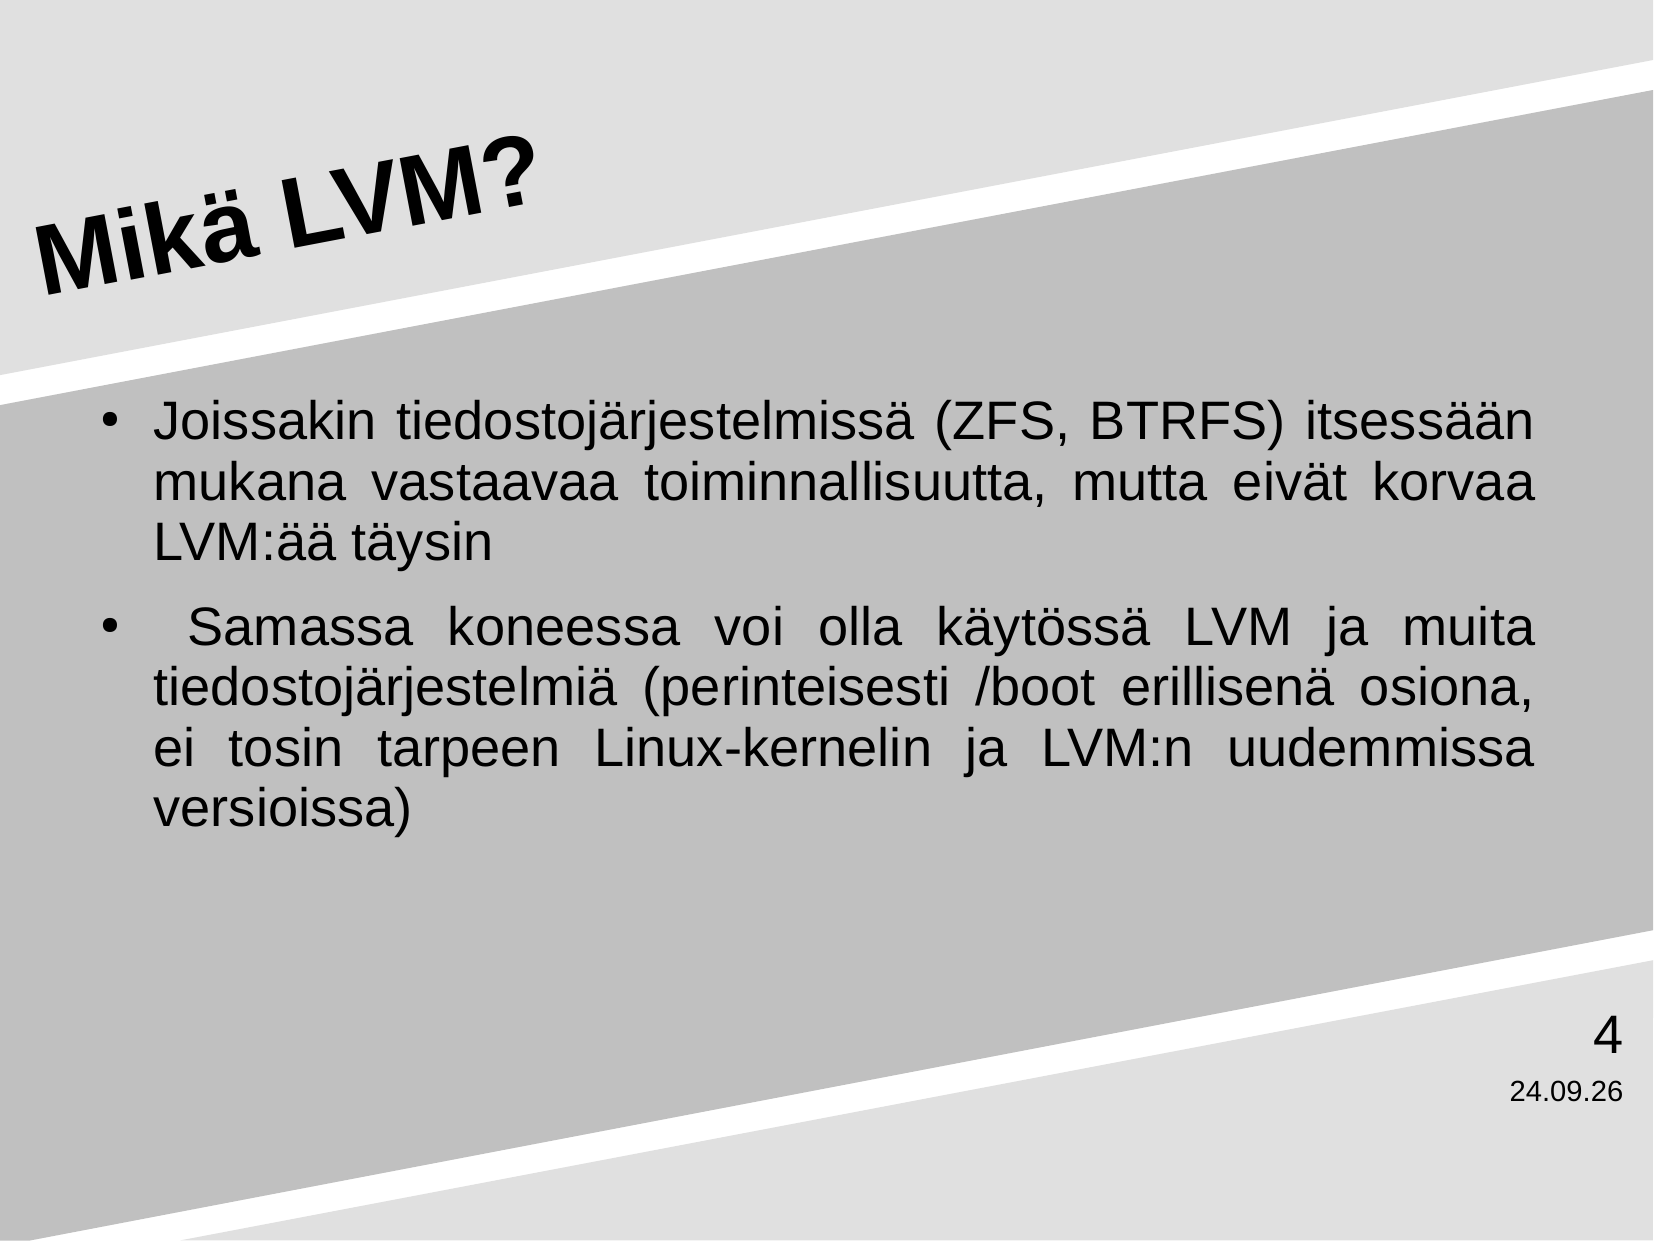

# Mikä LVM?
Joissakin tiedostojärjestelmissä (ZFS, BTRFS) itsessään mukana vastaavaa toiminnallisuutta, mutta eivät korvaa LVM:ää täysin
 Samassa koneessa voi olla käytössä LVM ja muita tiedostojärjestelmiä (perinteisesti /boot erillisenä osiona, ei tosin tarpeen Linux-kernelin ja LVM:n uudemmissa versioissa)
4